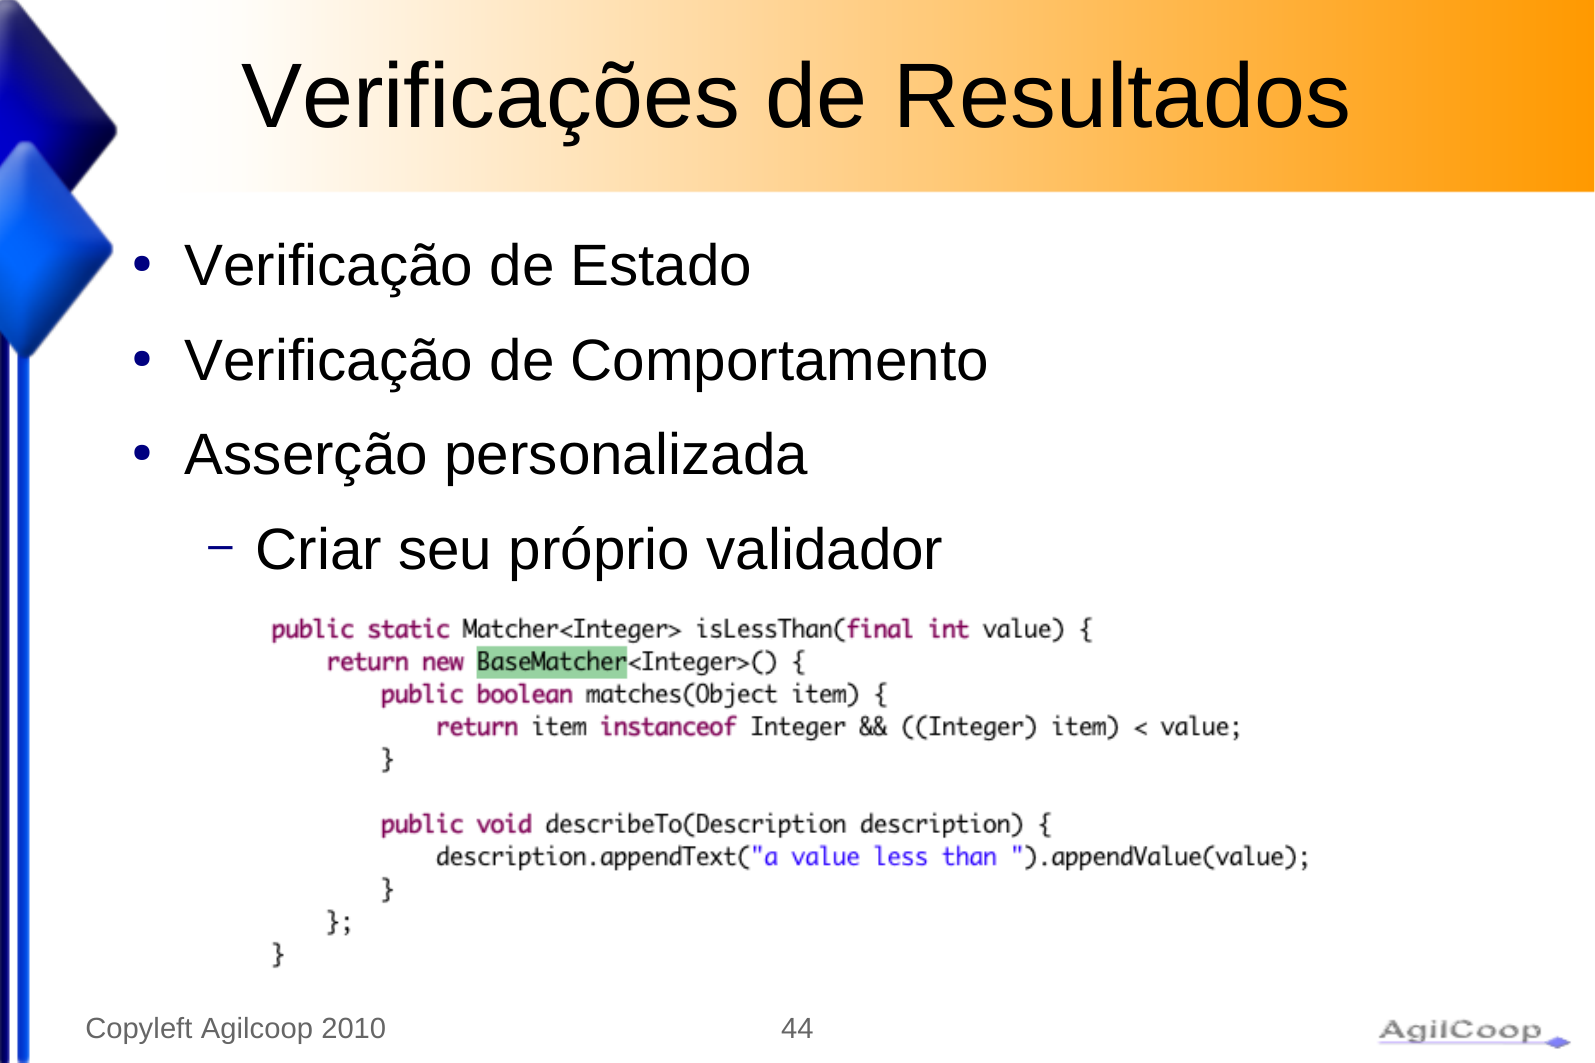

# Verificações de Resultados
Verificação de Estado
Verificação de Comportamento
Asserção personalizada
Criar seu próprio validador
Copyleft Agilcoop 2010
44